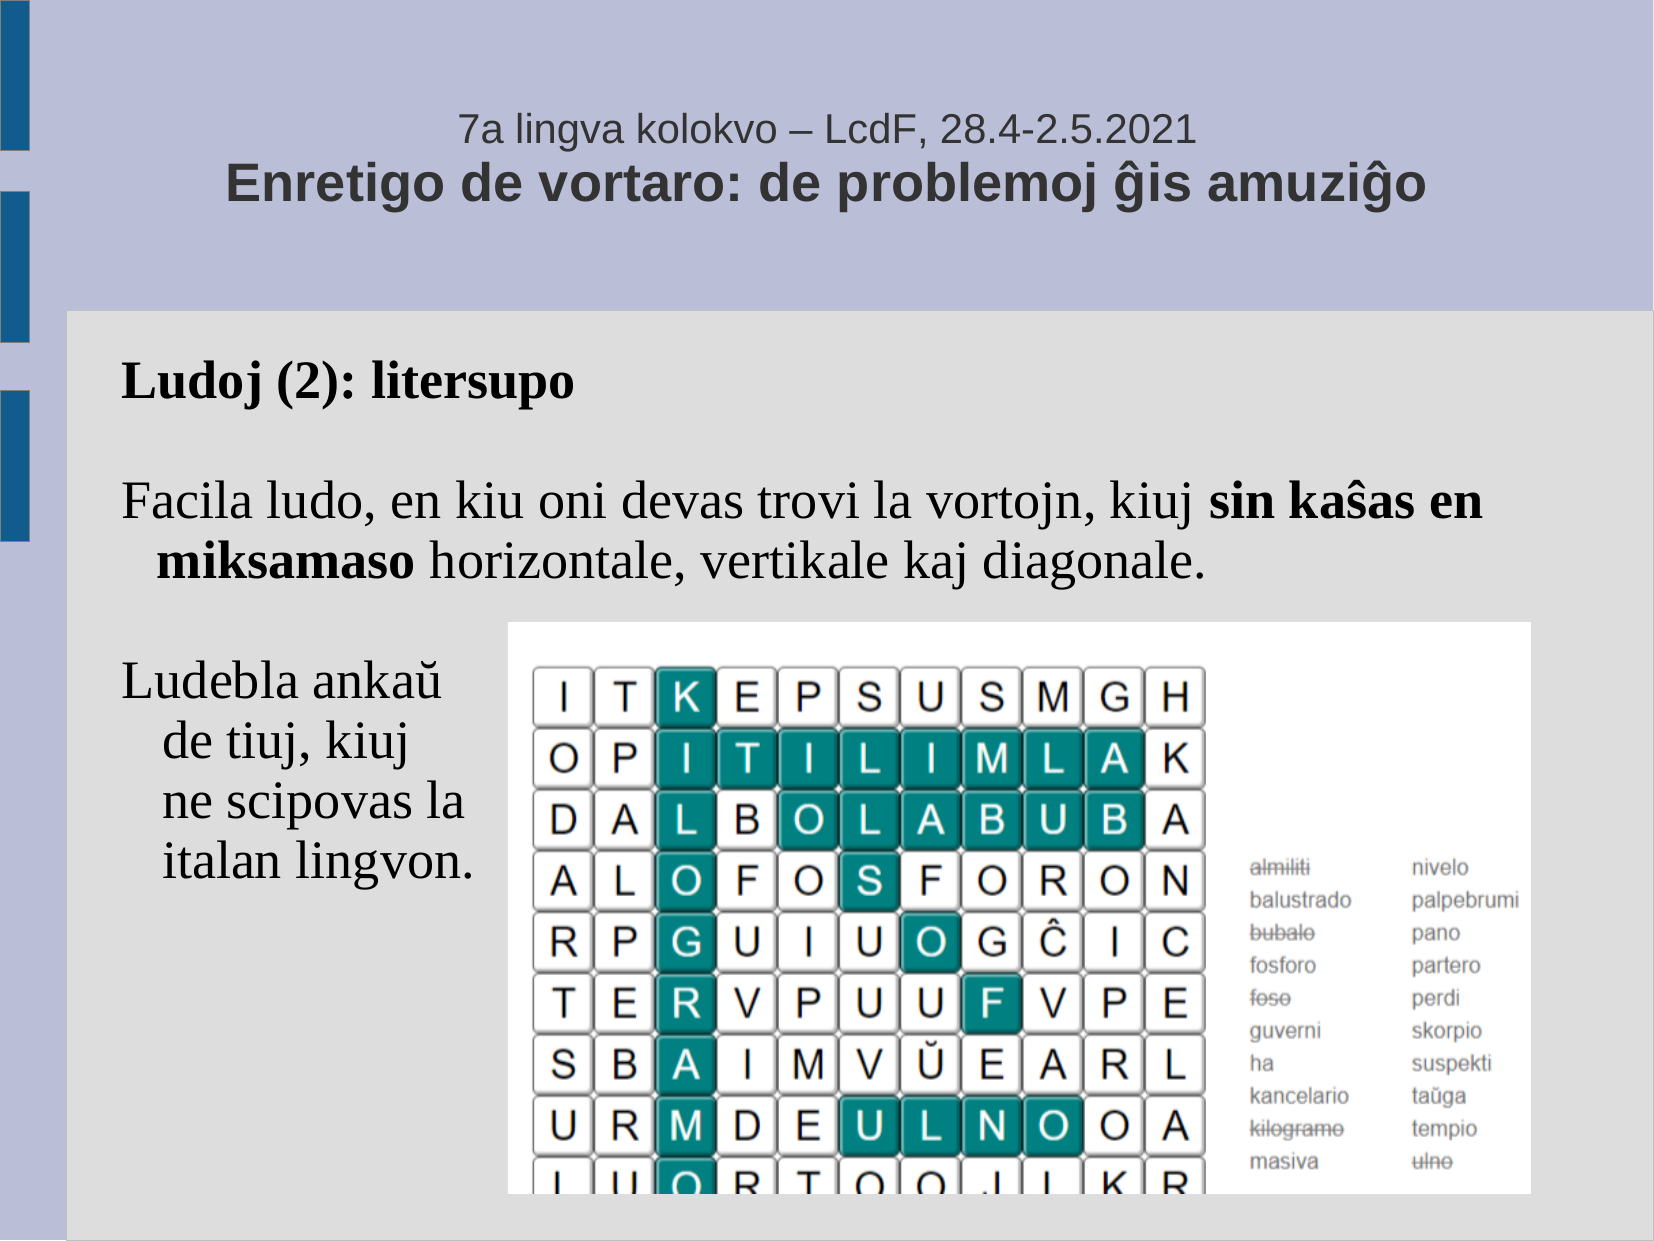

# 7a lingva kolokvo – LcdF, 28.4-2.5.2021 Enretigo de vortaro: de problemoj ĝis amuziĝo
Ludoj (2): litersupo
Facila ludo, en kiu oni devas trovi la vortojn, kiuj sin kaŝas en miksamaso horizontale, vertikale kaj diagonale.
Ludebla ankaŭ
 de tiuj, kiuj
 ne scipovas la
 italan lingvon.